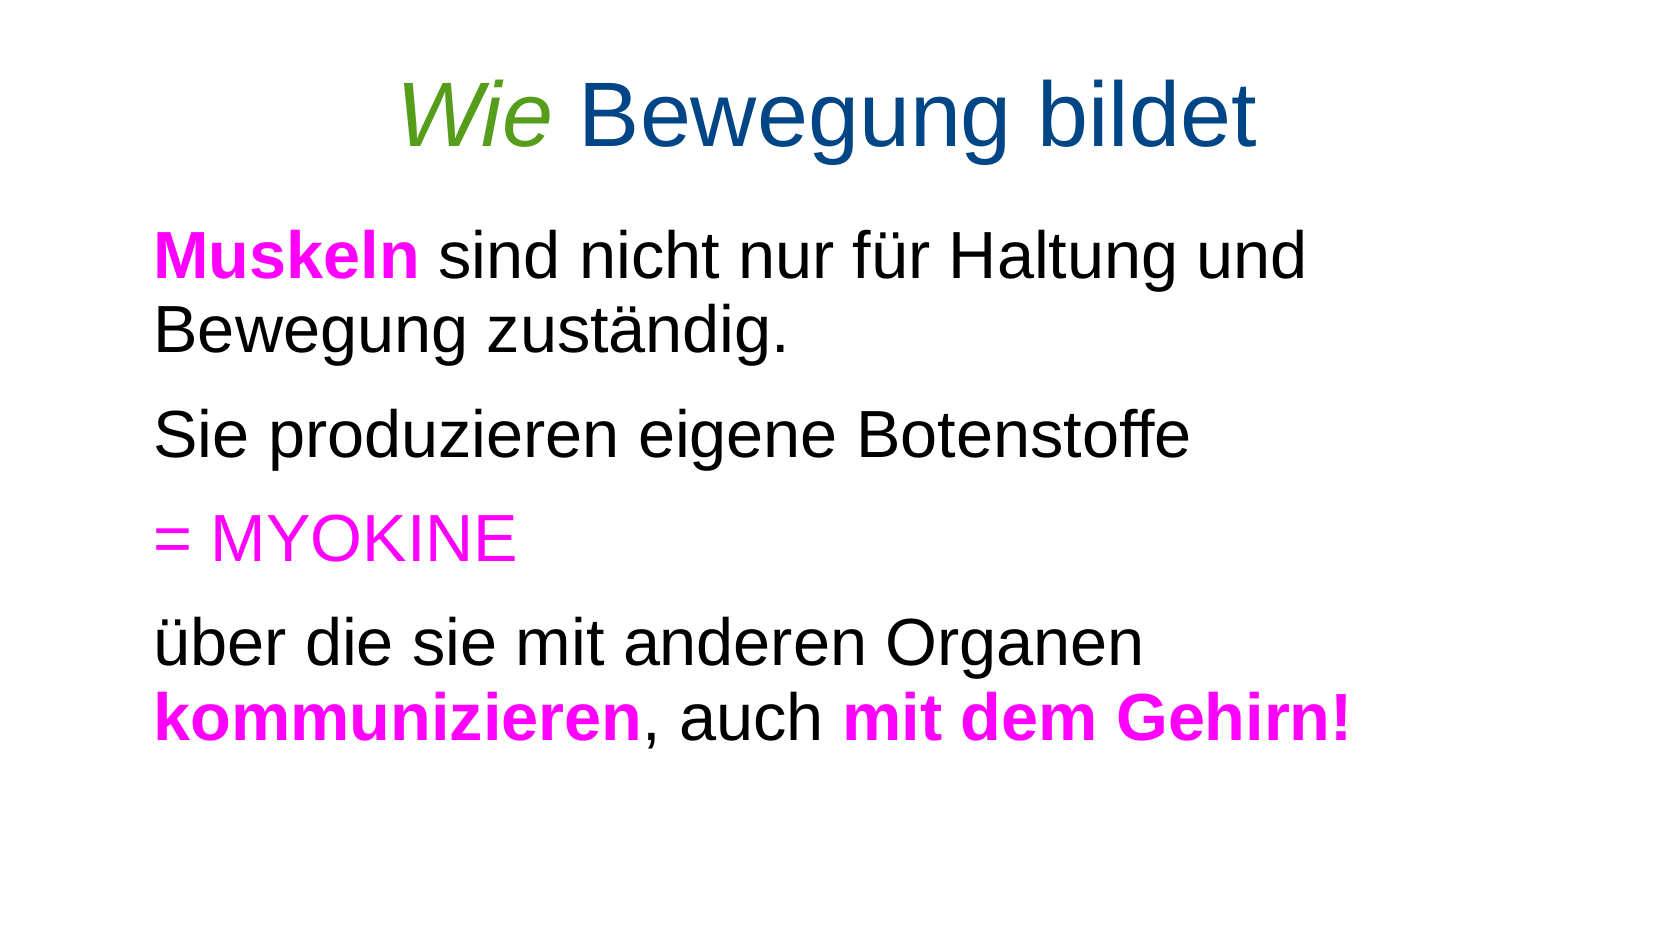

# Wie Bewegung bildet
Muskeln sind nicht nur für Haltung und Bewegung zuständig.
Sie produzieren eigene Botenstoffe
= MYOKINE
über die sie mit anderen Organen kommunizieren, auch mit dem Gehirn!